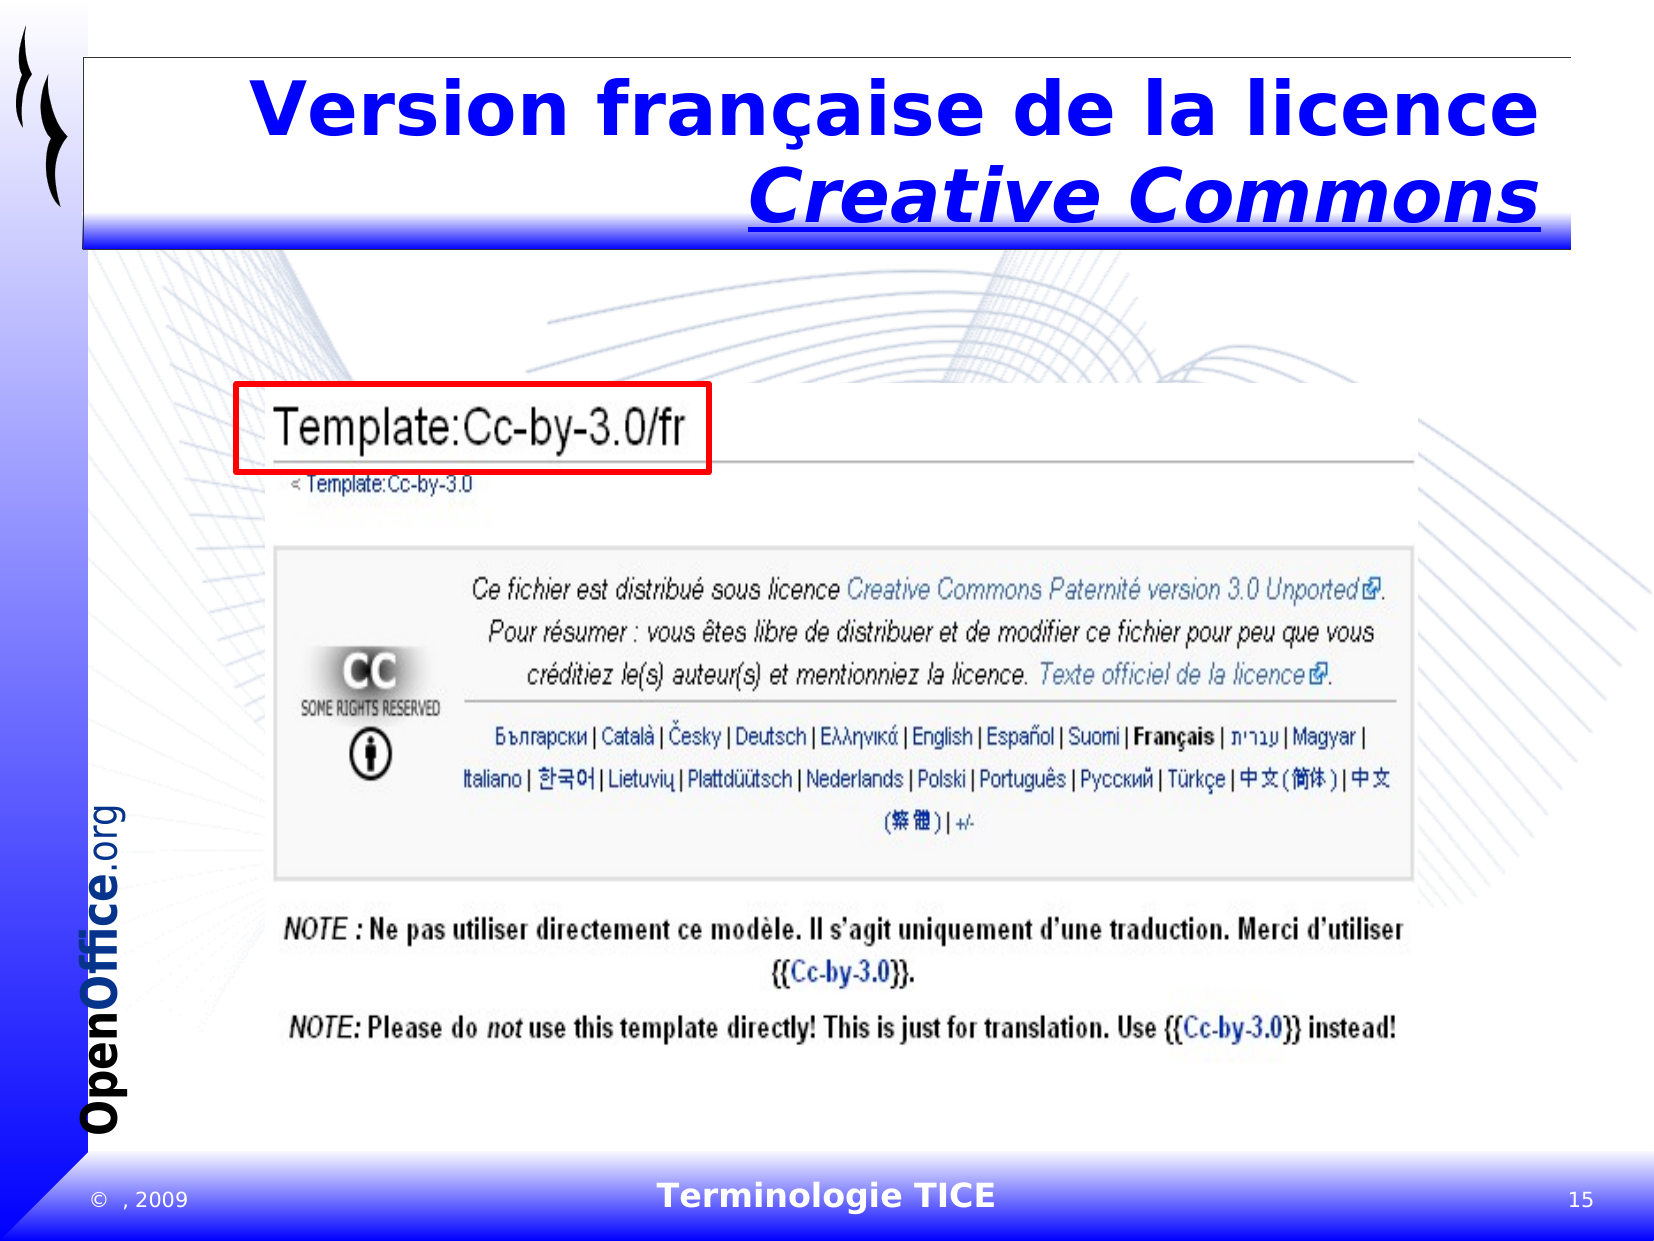

# Version française de la licence Creative Commons